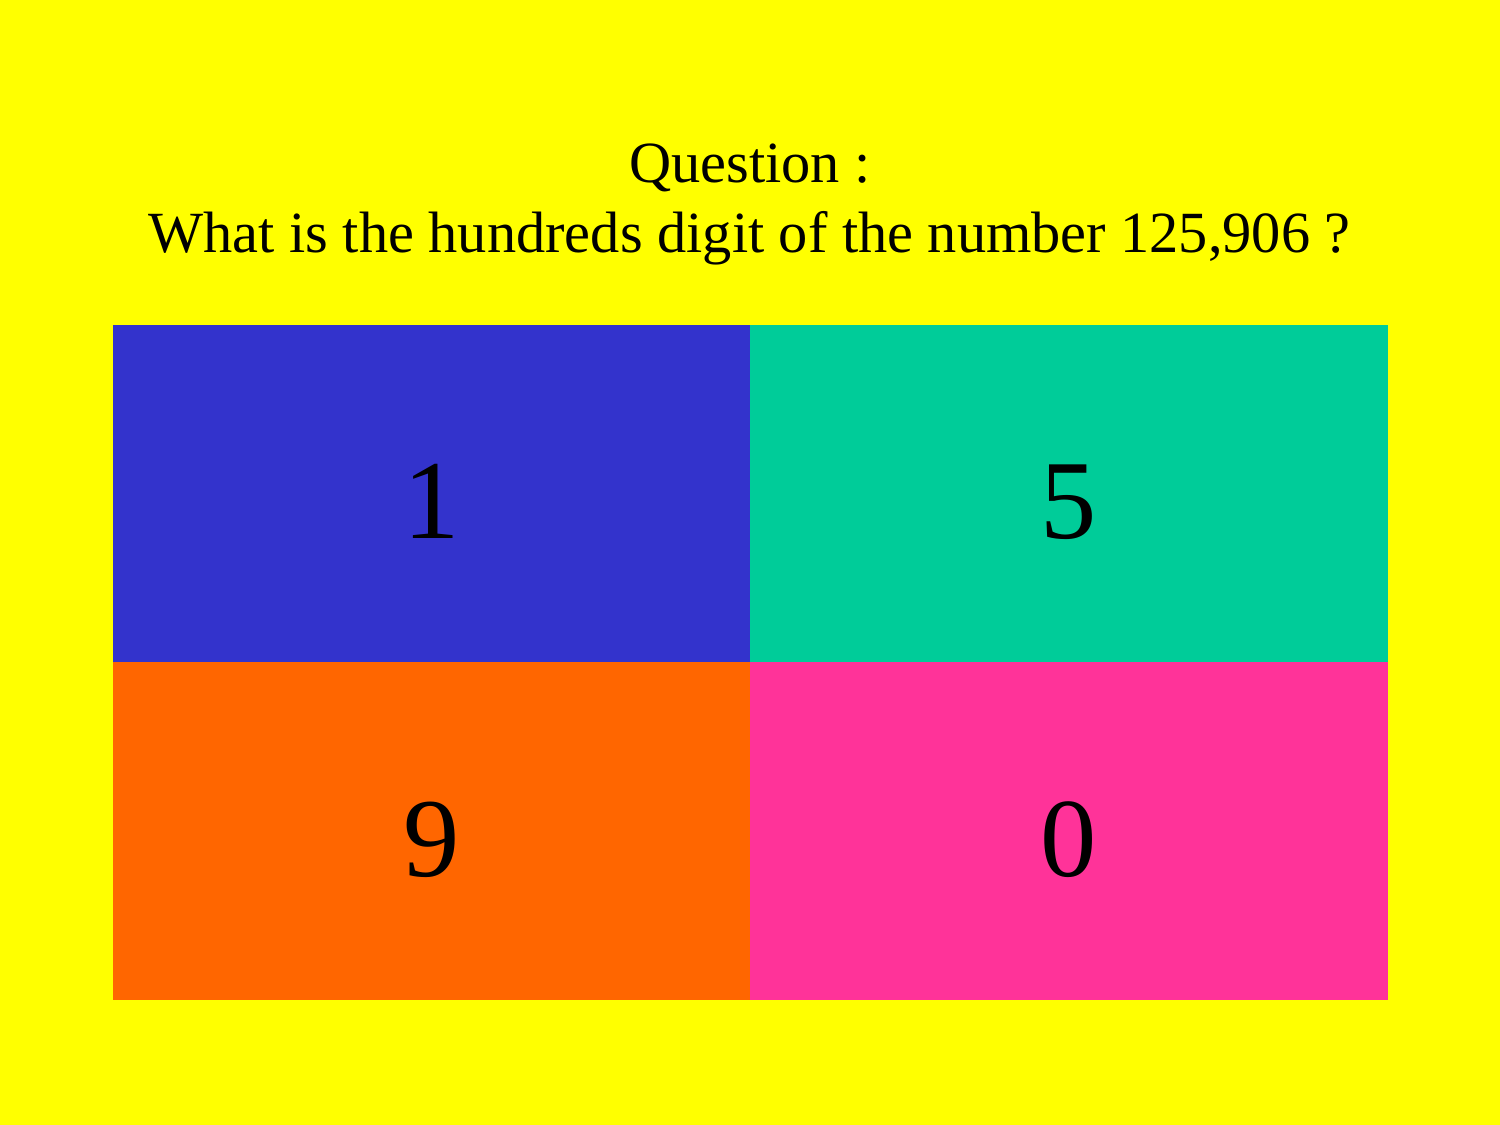

# Question : What is the hundreds digit of the number 125,906 ?
| 1 | 5 |
| --- | --- |
| 9 | 0 |